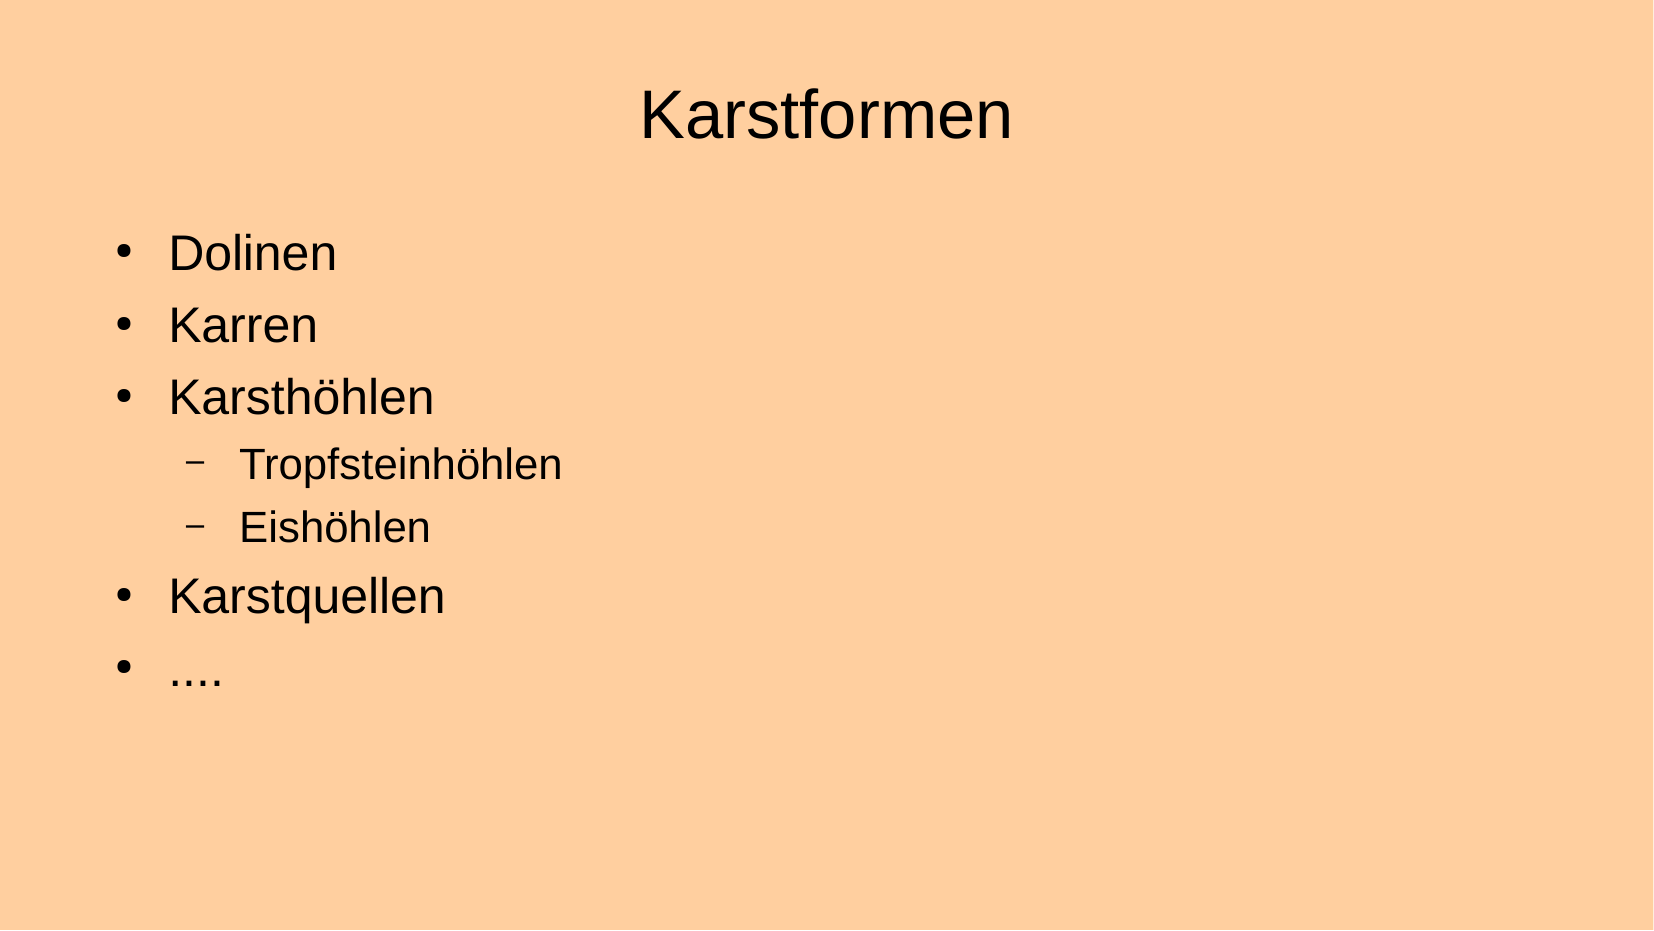

# Karstformen
Dolinen
Karren
Karsthöhlen
Tropfsteinhöhlen
Eishöhlen
Karstquellen
....